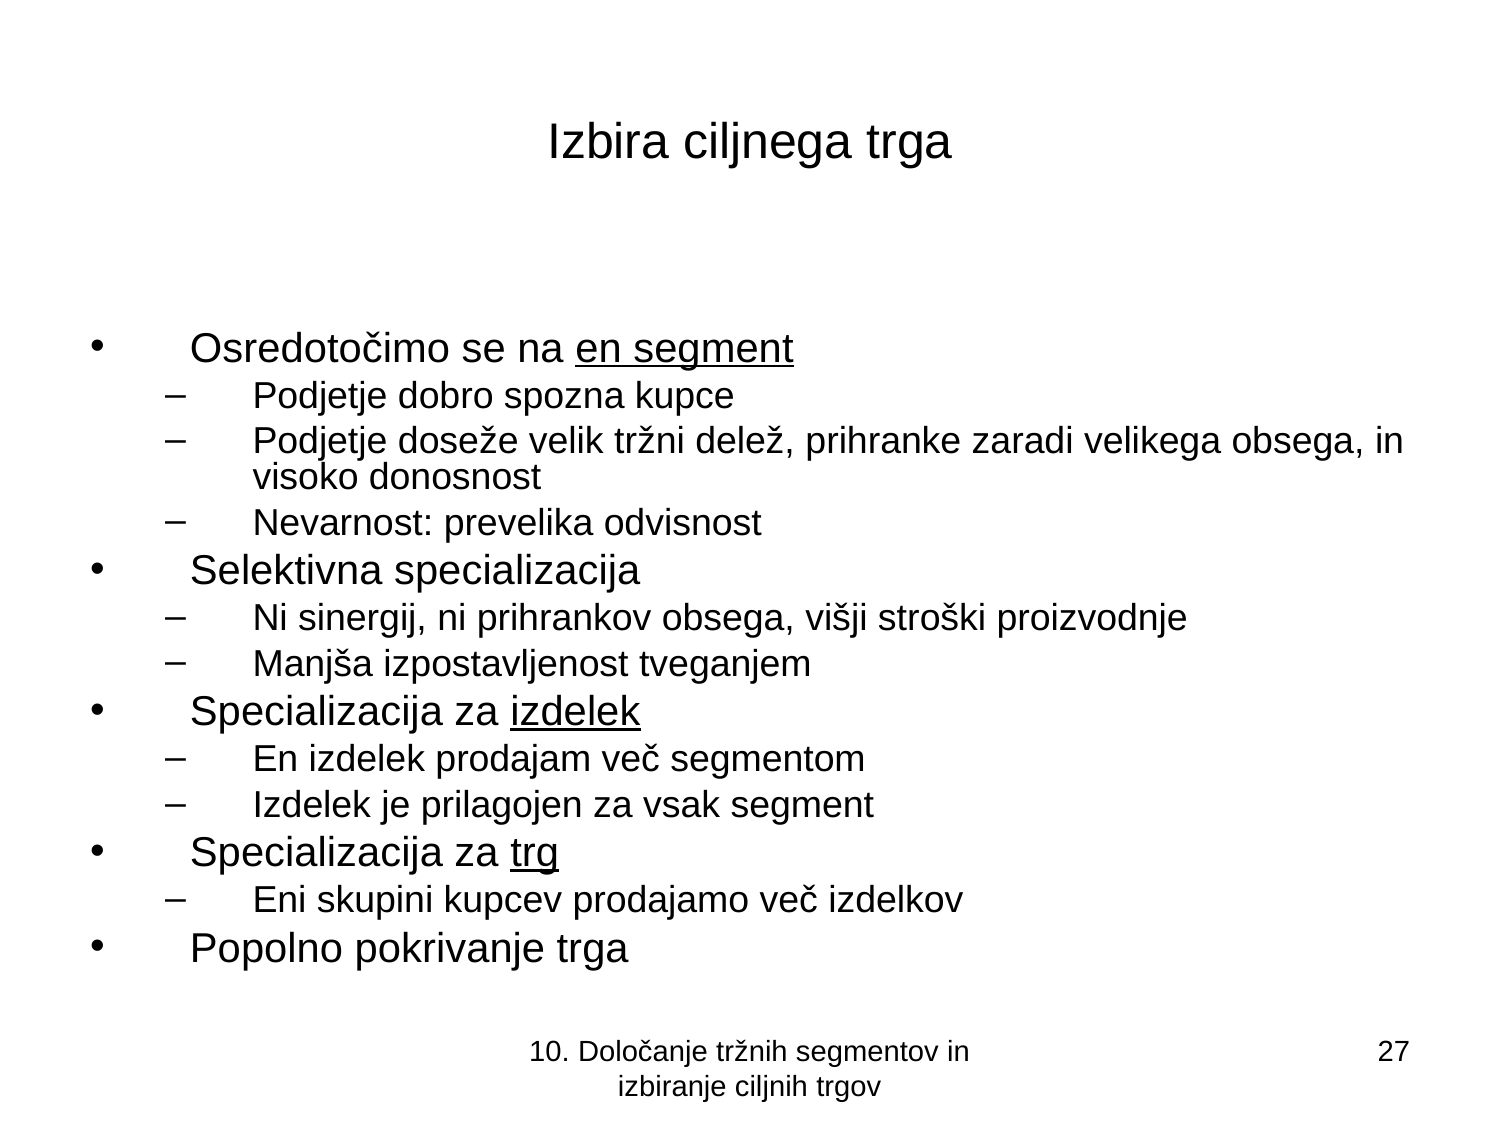

# Izbira ciljnega trga
Osredotočimo se na en segment
Podjetje dobro spozna kupce
Podjetje doseže velik tržni delež, prihranke zaradi velikega obsega, in visoko donosnost
Nevarnost: prevelika odvisnost
Selektivna specializacija
Ni sinergij, ni prihrankov obsega, višji stroški proizvodnje
Manjša izpostavljenost tveganjem
Specializacija za izdelek
En izdelek prodajam več segmentom
Izdelek je prilagojen za vsak segment
Specializacija za trg
Eni skupini kupcev prodajamo več izdelkov
Popolno pokrivanje trga
10. Določanje tržnih segmentov in izbiranje ciljnih trgov